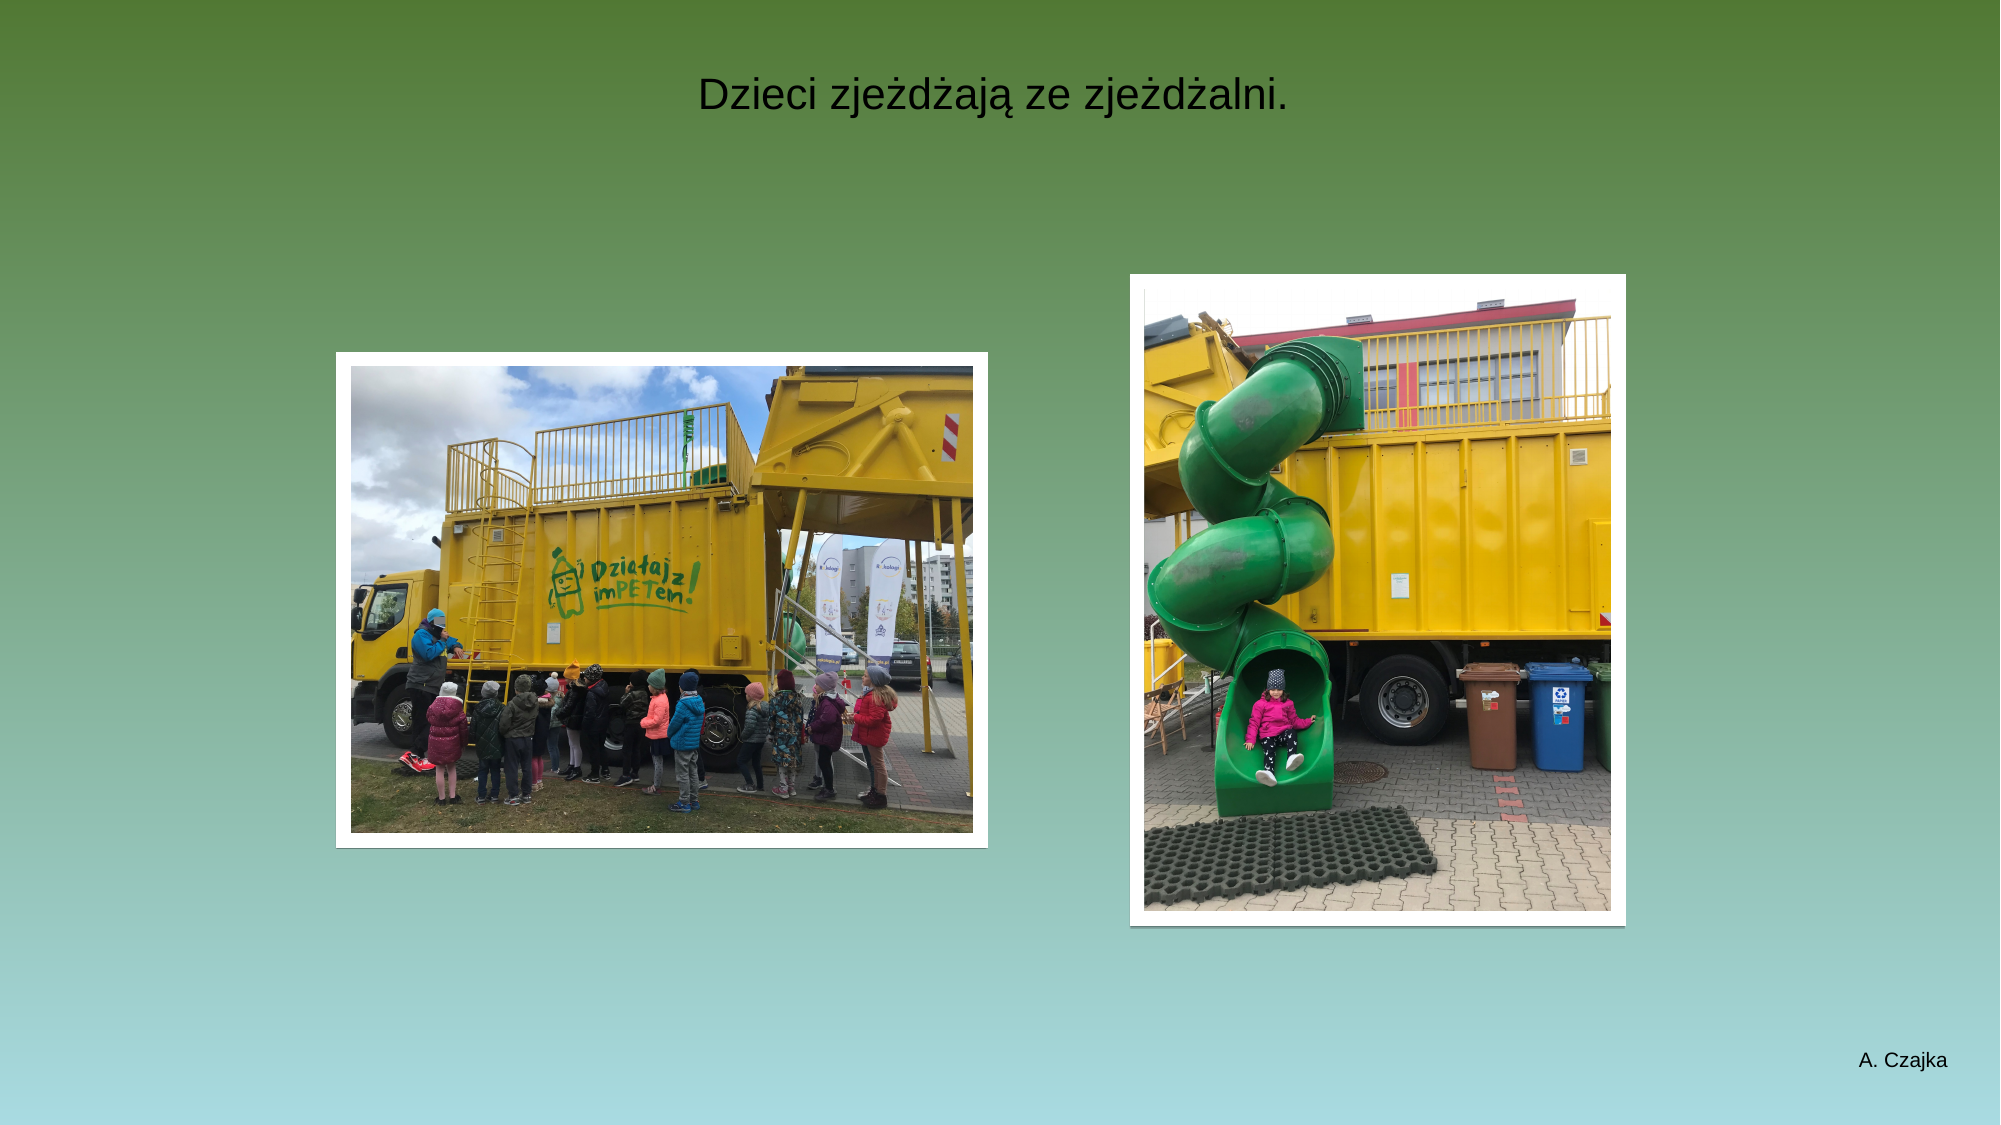

# Dzieci zjeżdżają ze zjeżdżalni.
A. Czajka